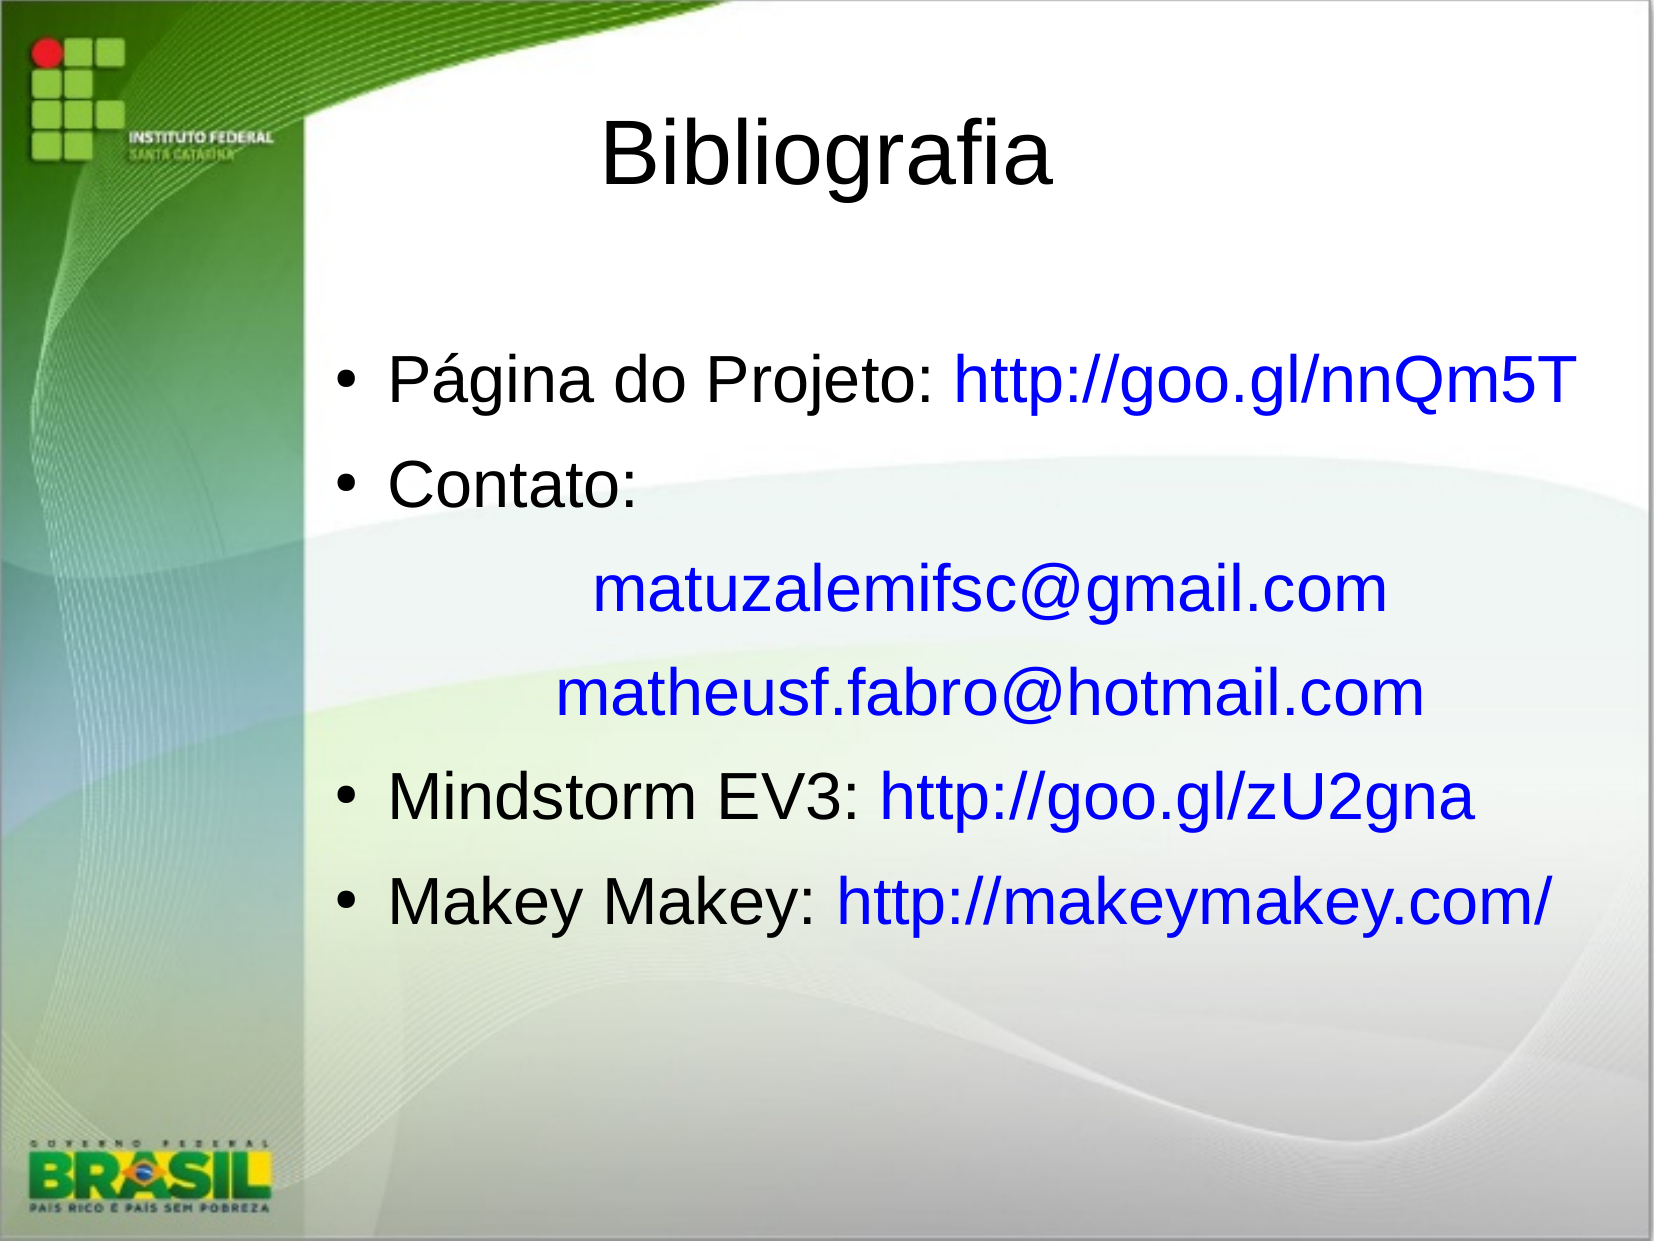

# Bibliografia
Página do Projeto: http://goo.gl/nnQm5T
Contato:
matuzalemifsc@gmail.com
matheusf.fabro@hotmail.com
Mindstorm EV3: http://goo.gl/zU2gna
Makey Makey: http://makeymakey.com/